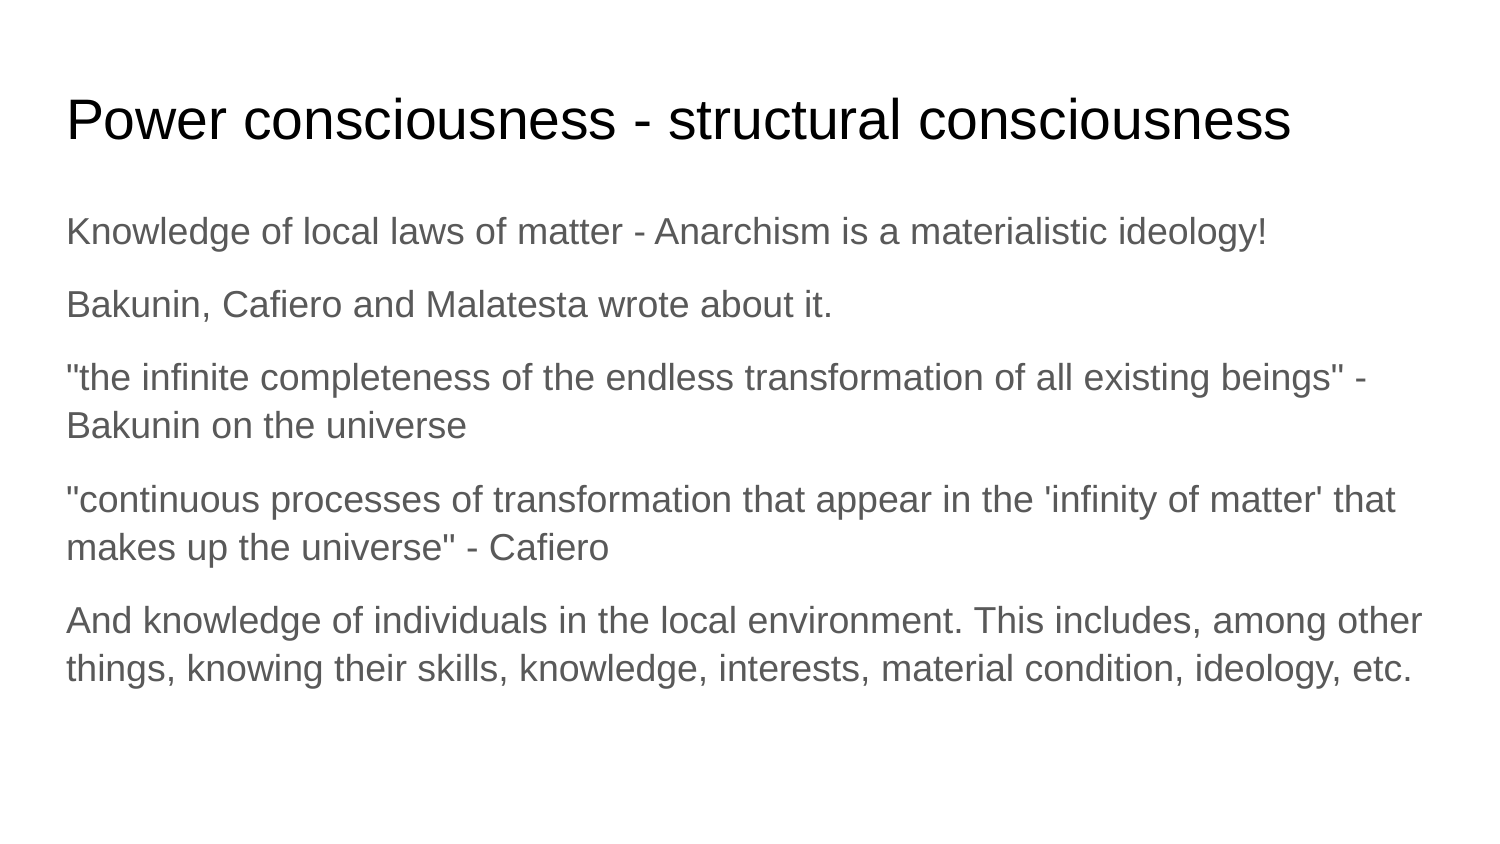

# Power consciousness - structural consciousness
Knowledge of local laws of matter - Anarchism is a materialistic ideology!
Bakunin, Cafiero and Malatesta wrote about it.
"the infinite completeness of the endless transformation of all existing beings" - Bakunin on the universe
"continuous processes of transformation that appear in the 'infinity of matter' that makes up the universe" - Cafiero
And knowledge of individuals in the local environment. This includes, among other things, knowing their skills, knowledge, interests, material condition, ideology, etc.